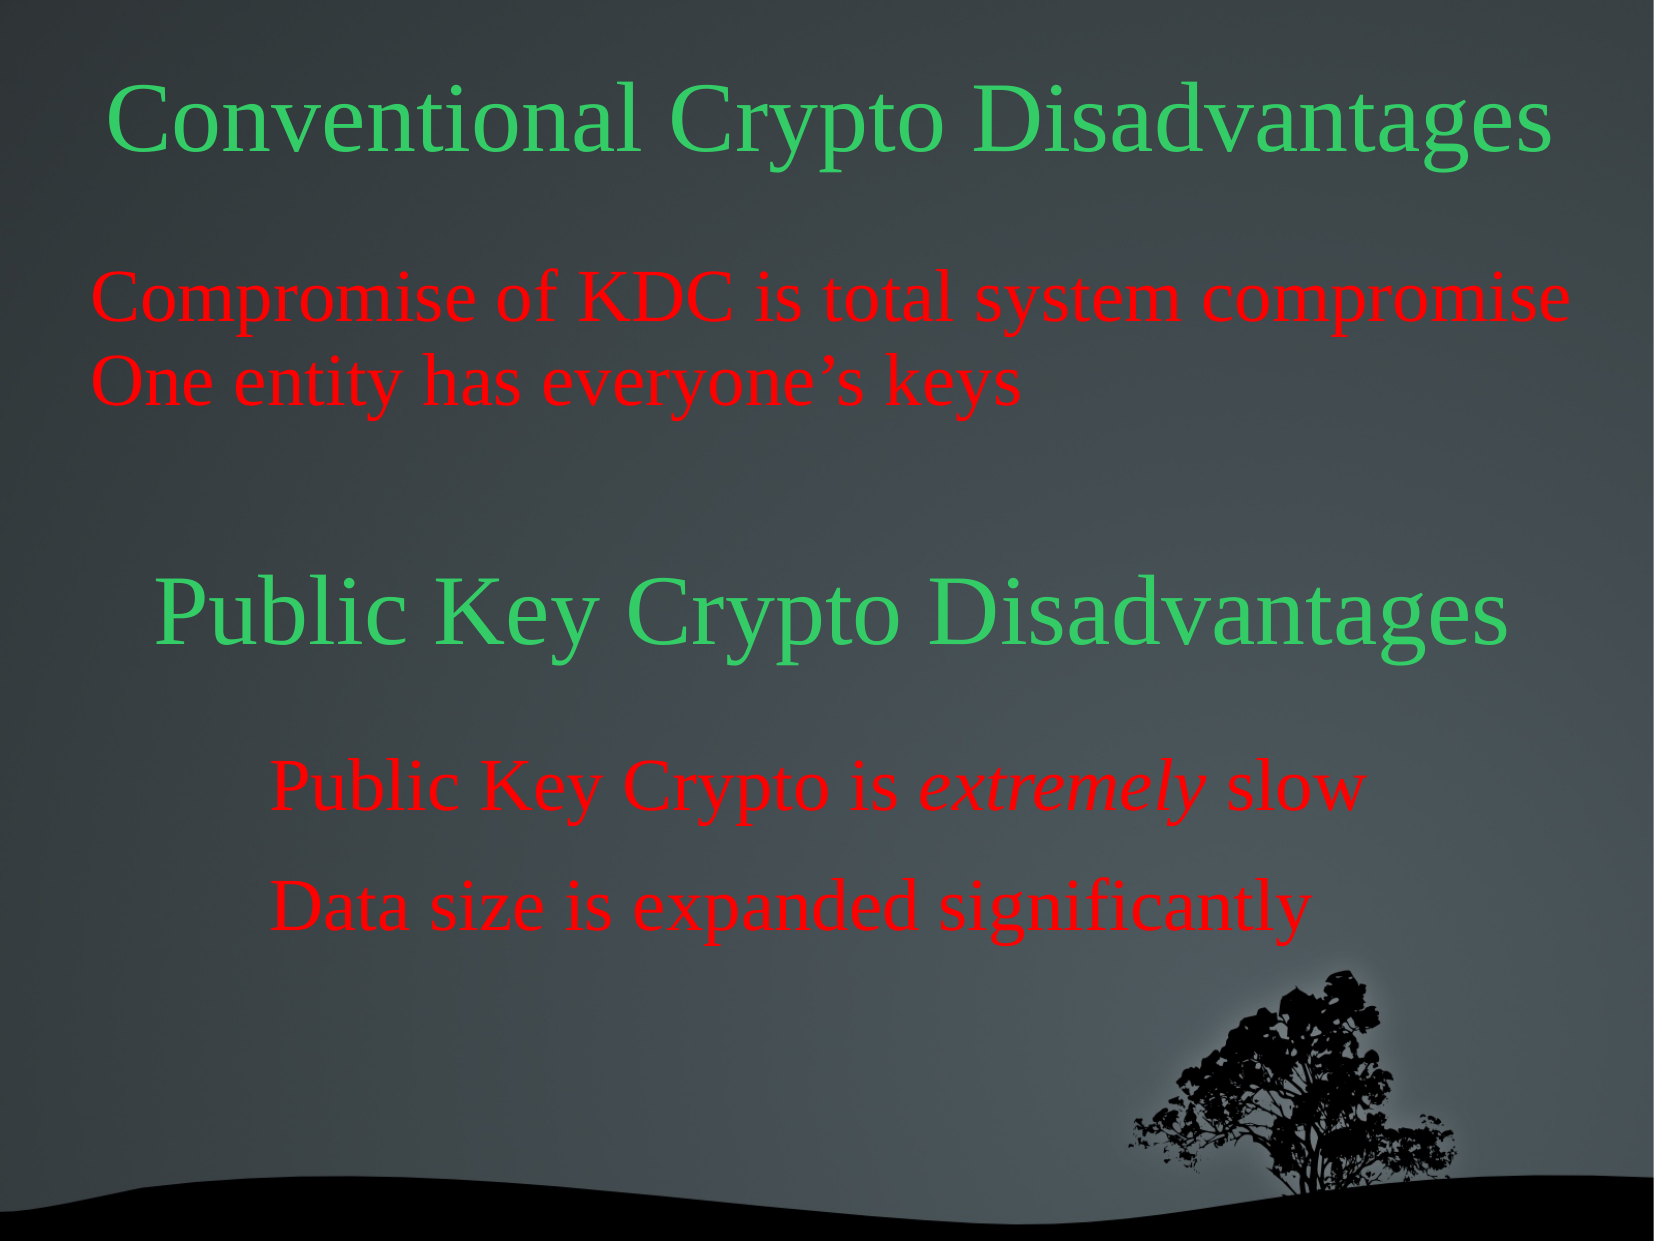

Conventional Crypto Disadvantages
Compromise of KDC is total system compromise
One entity has everyone’s keys
Public Key Crypto Disadvantages
Public Key Crypto is extremely slow
Data size is expanded significantly